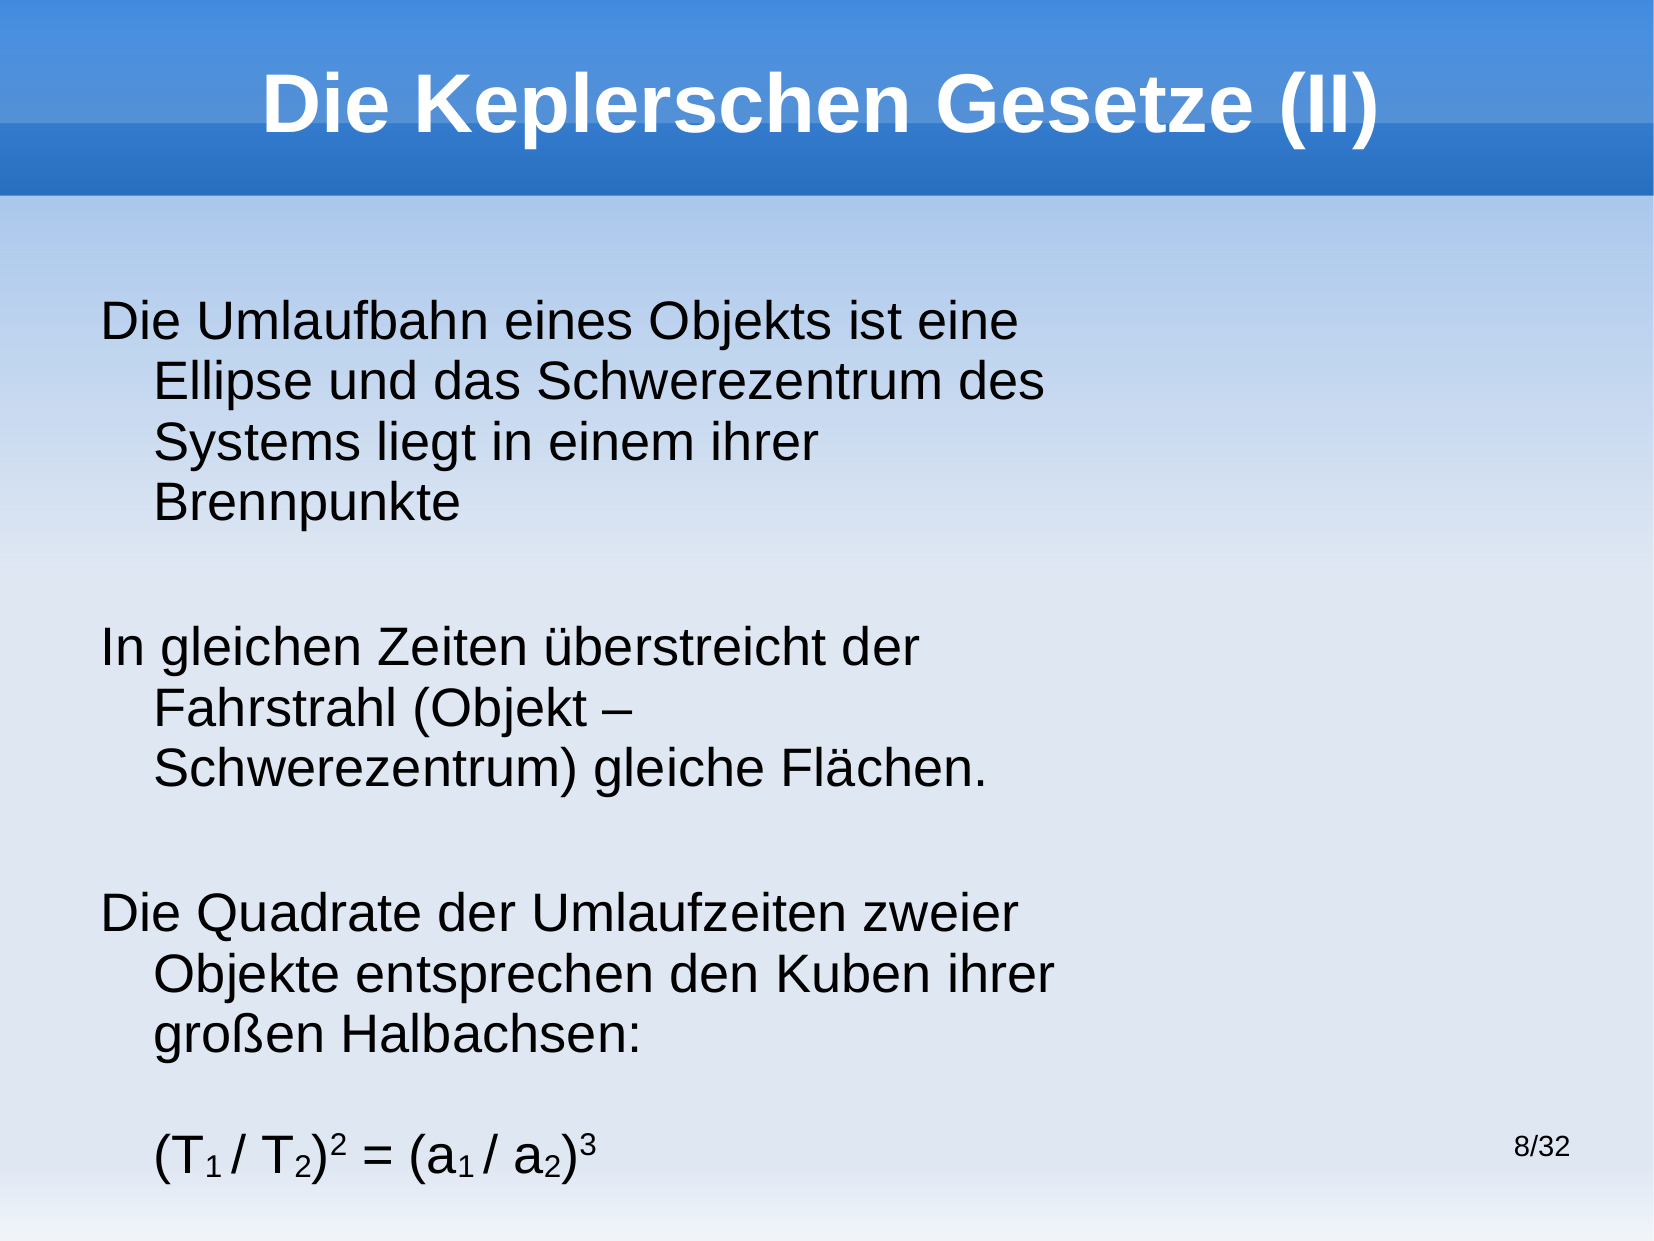

# Die Keplerschen Gesetze (II)
Die Umlaufbahn eines Objekts ist eine Ellipse und das Schwerezentrum des Systems liegt in einem ihrer Brennpunkte
In gleichen Zeiten überstreicht der Fahrstrahl (Objekt – Schwerezentrum) gleiche Flächen.
Die Quadrate der Umlaufzeiten zweier Objekte entsprechen den Kuben ihrer großen Halbachsen:
(T1 / T2)2 = (a1 / a2)3
8